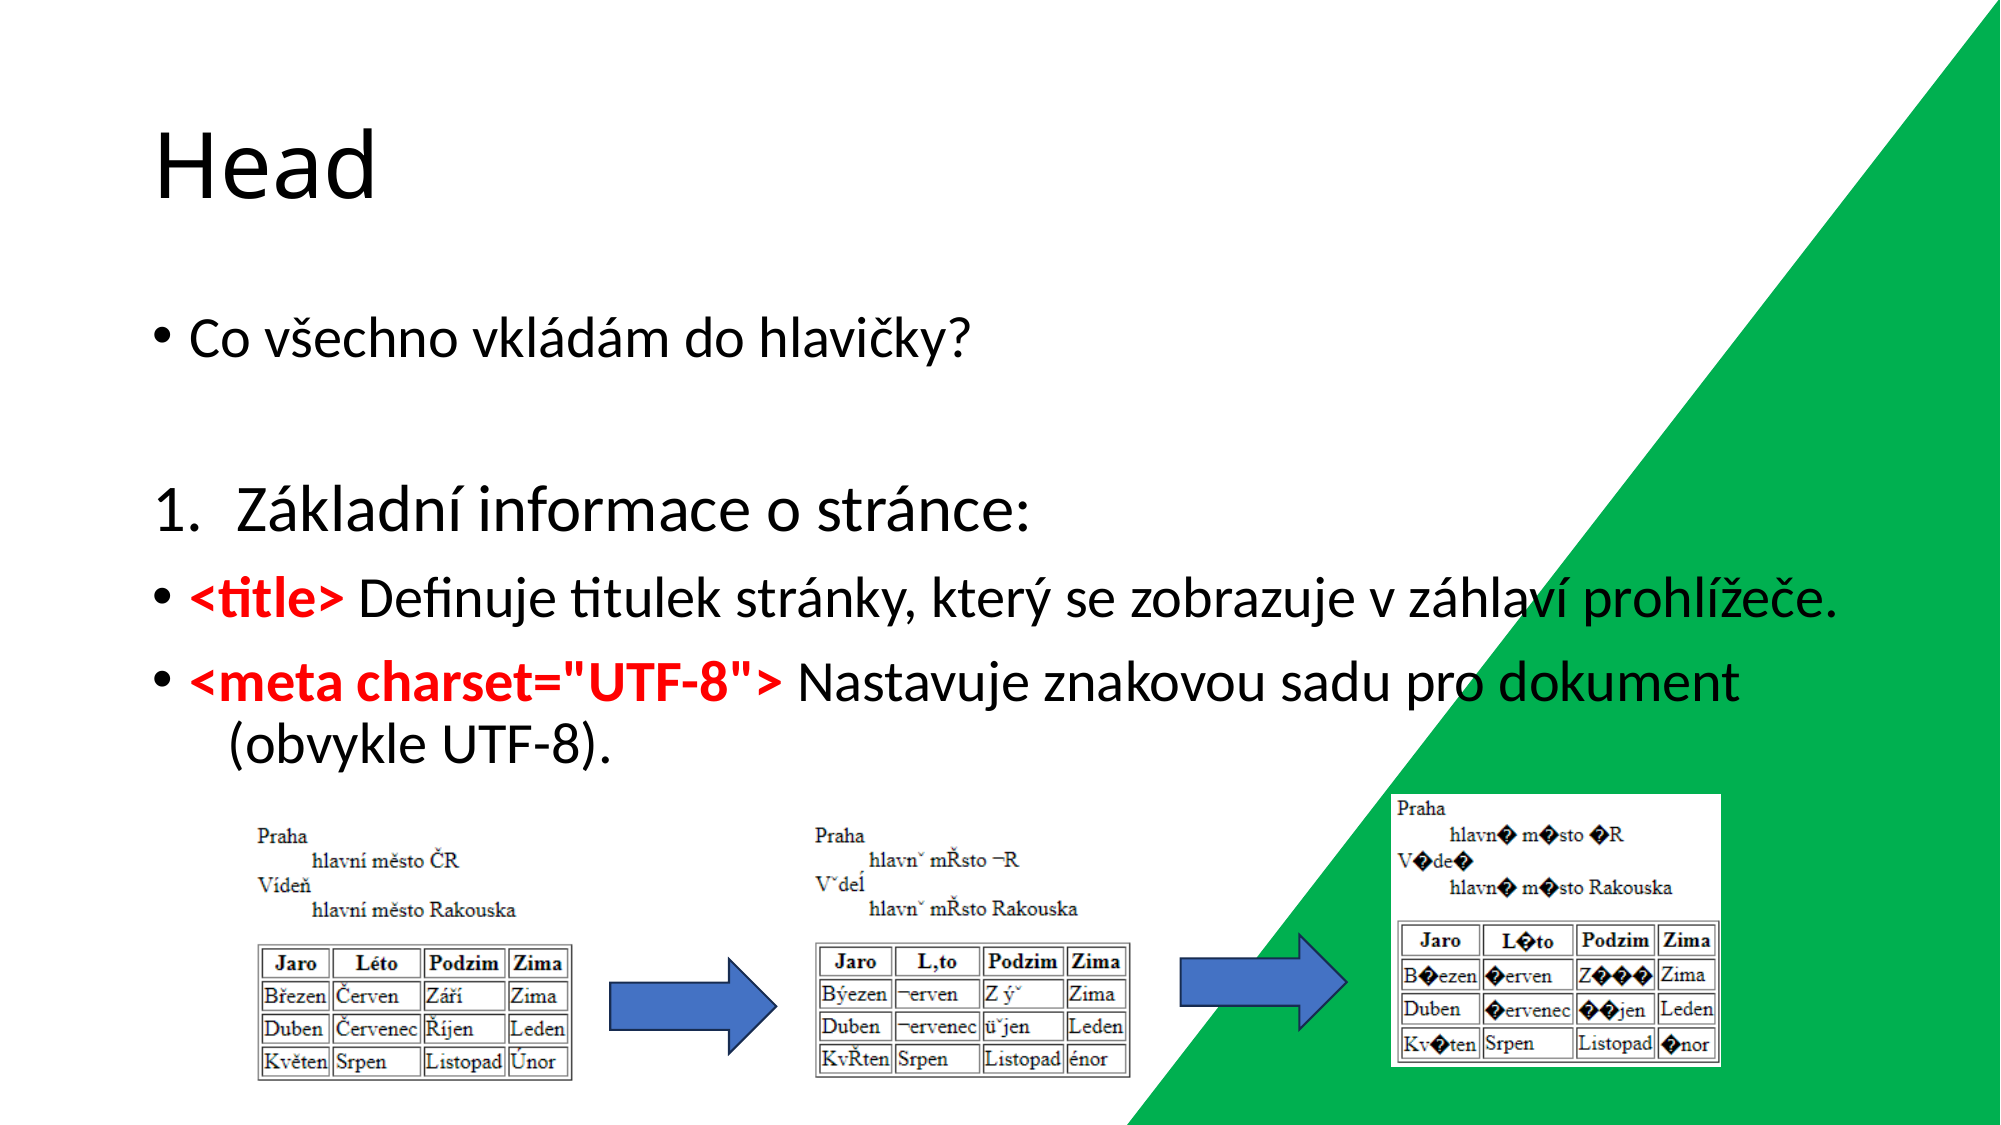

# Head
Co všechno vkládám do hlavičky?
Základní informace o stránce:
<title> Definuje titulek stránky, který se zobrazuje v záhlaví prohlížeče.
<meta charset="UTF-8"> Nastavuje znakovou sadu pro dokument (obvykle UTF-8).